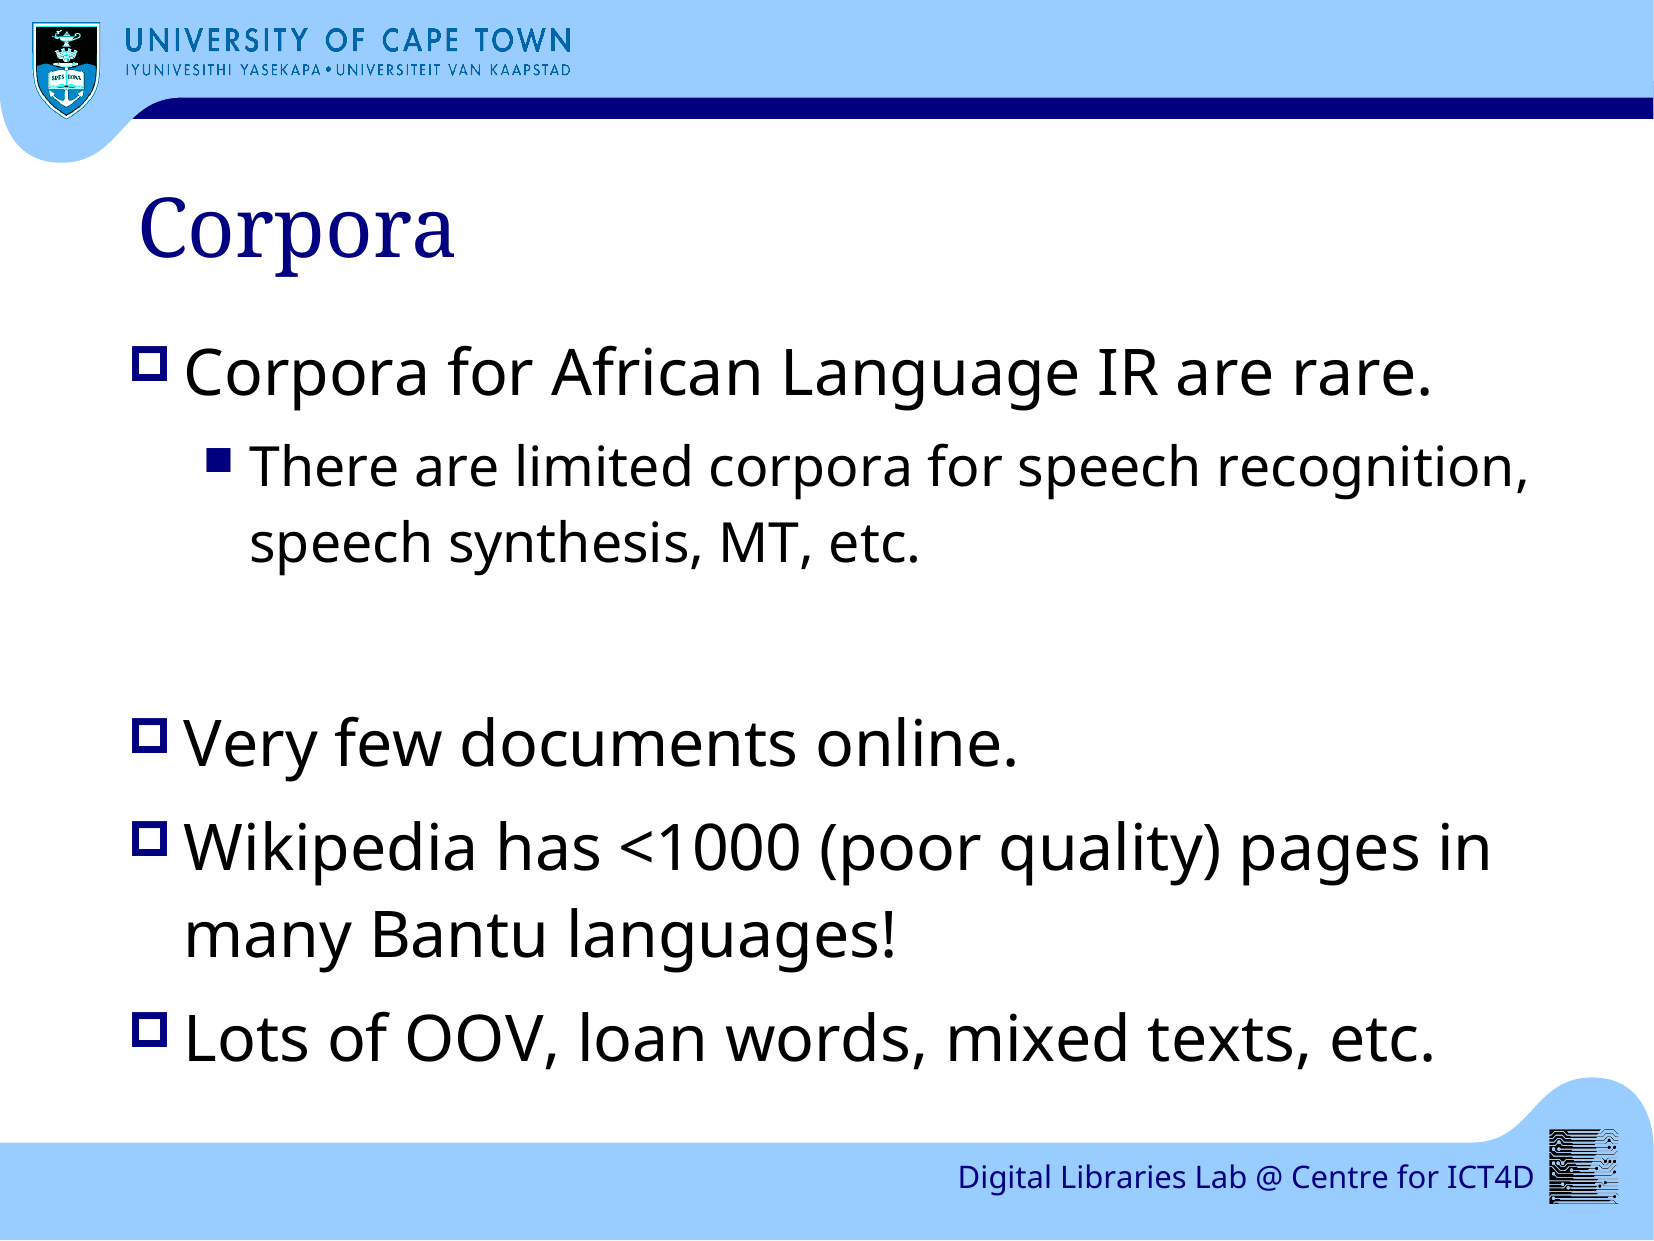

# Corpora
Corpora for African Language IR are rare.
There are limited corpora for speech recognition, speech synthesis, MT, etc.
Very few documents online.
Wikipedia has <1000 (poor quality) pages in many Bantu languages!
Lots of OOV, loan words, mixed texts, etc.